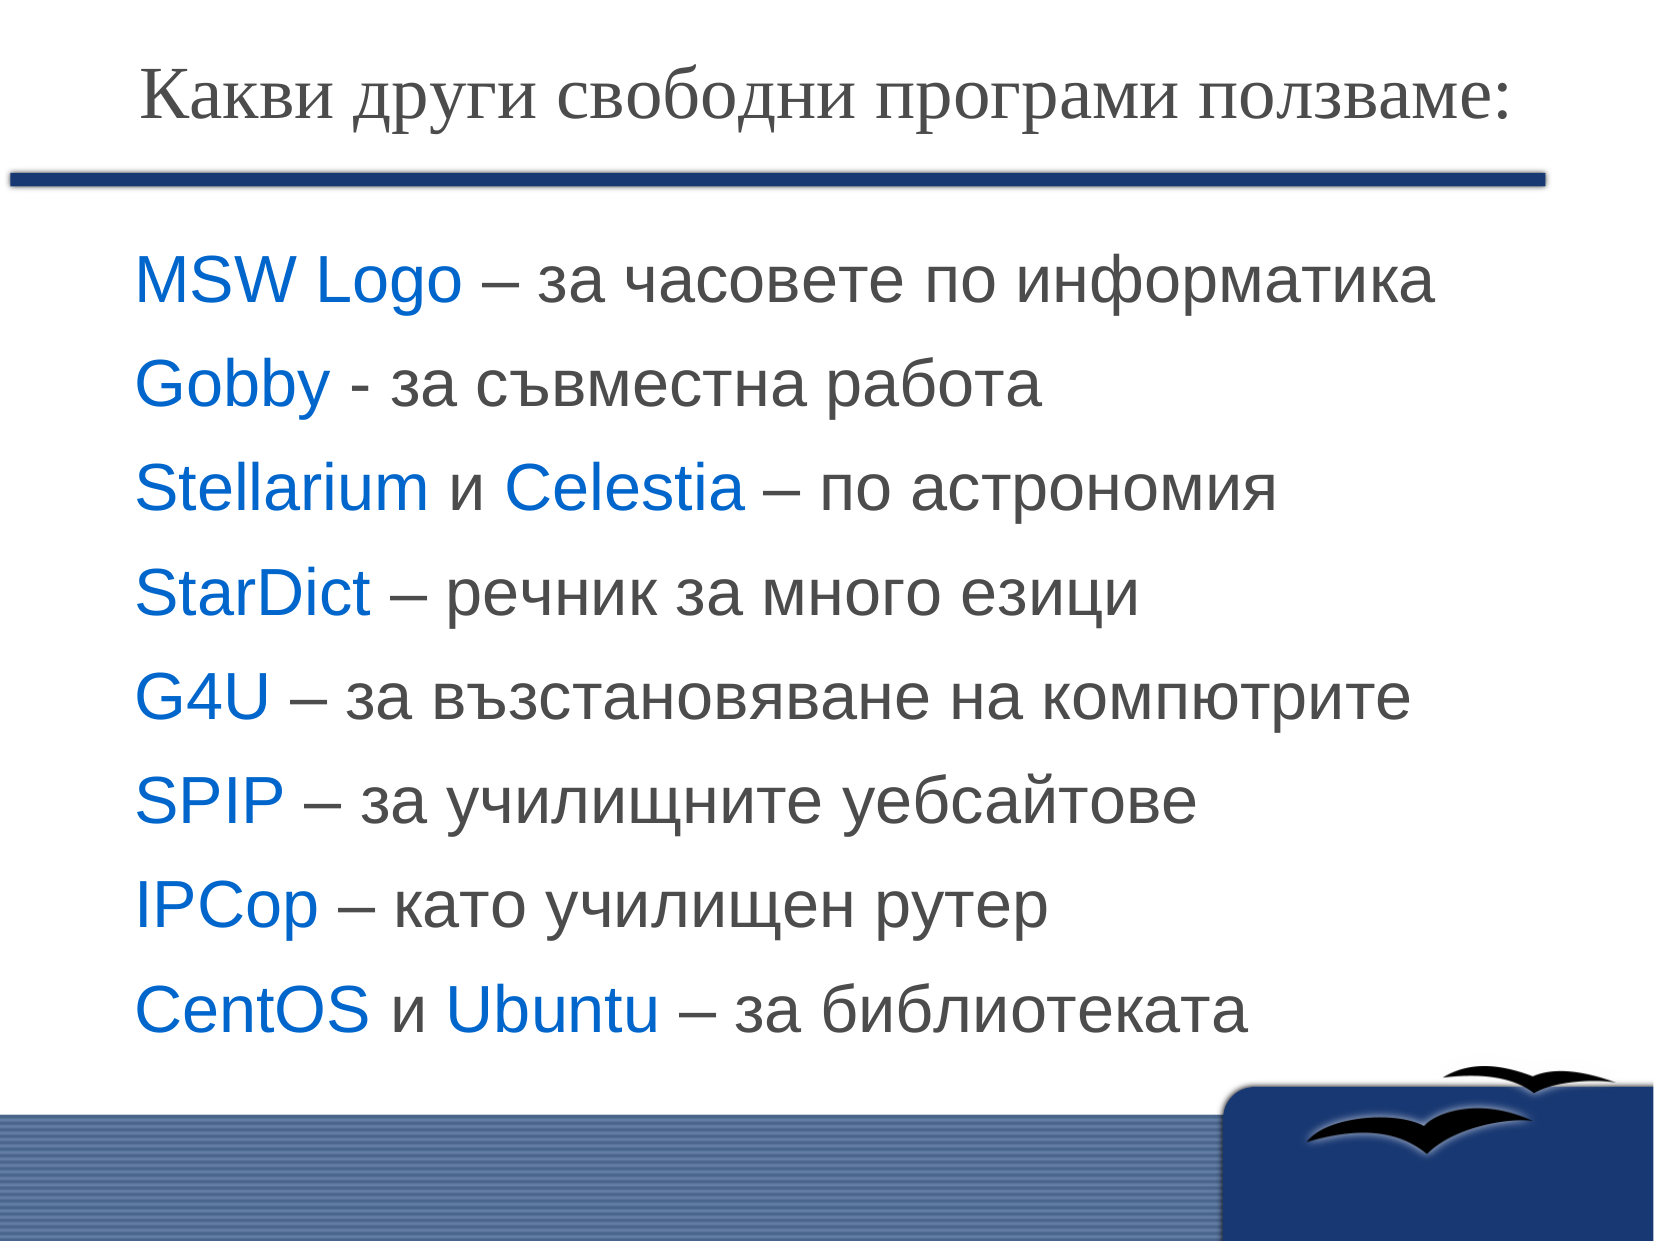

# Какви други свободни програми ползваме:
MSW Logo – за часовете по информатика
Gobby - за съвместна работа
Stellarium и Celestia – по астрономия
StarDict – речник за много езици
G4U – за възстановяване на компютрите
SPIP – за училищните уебсайтове
IPCop – като училищен рутер
CentOS и Ubuntu – за библиотеката